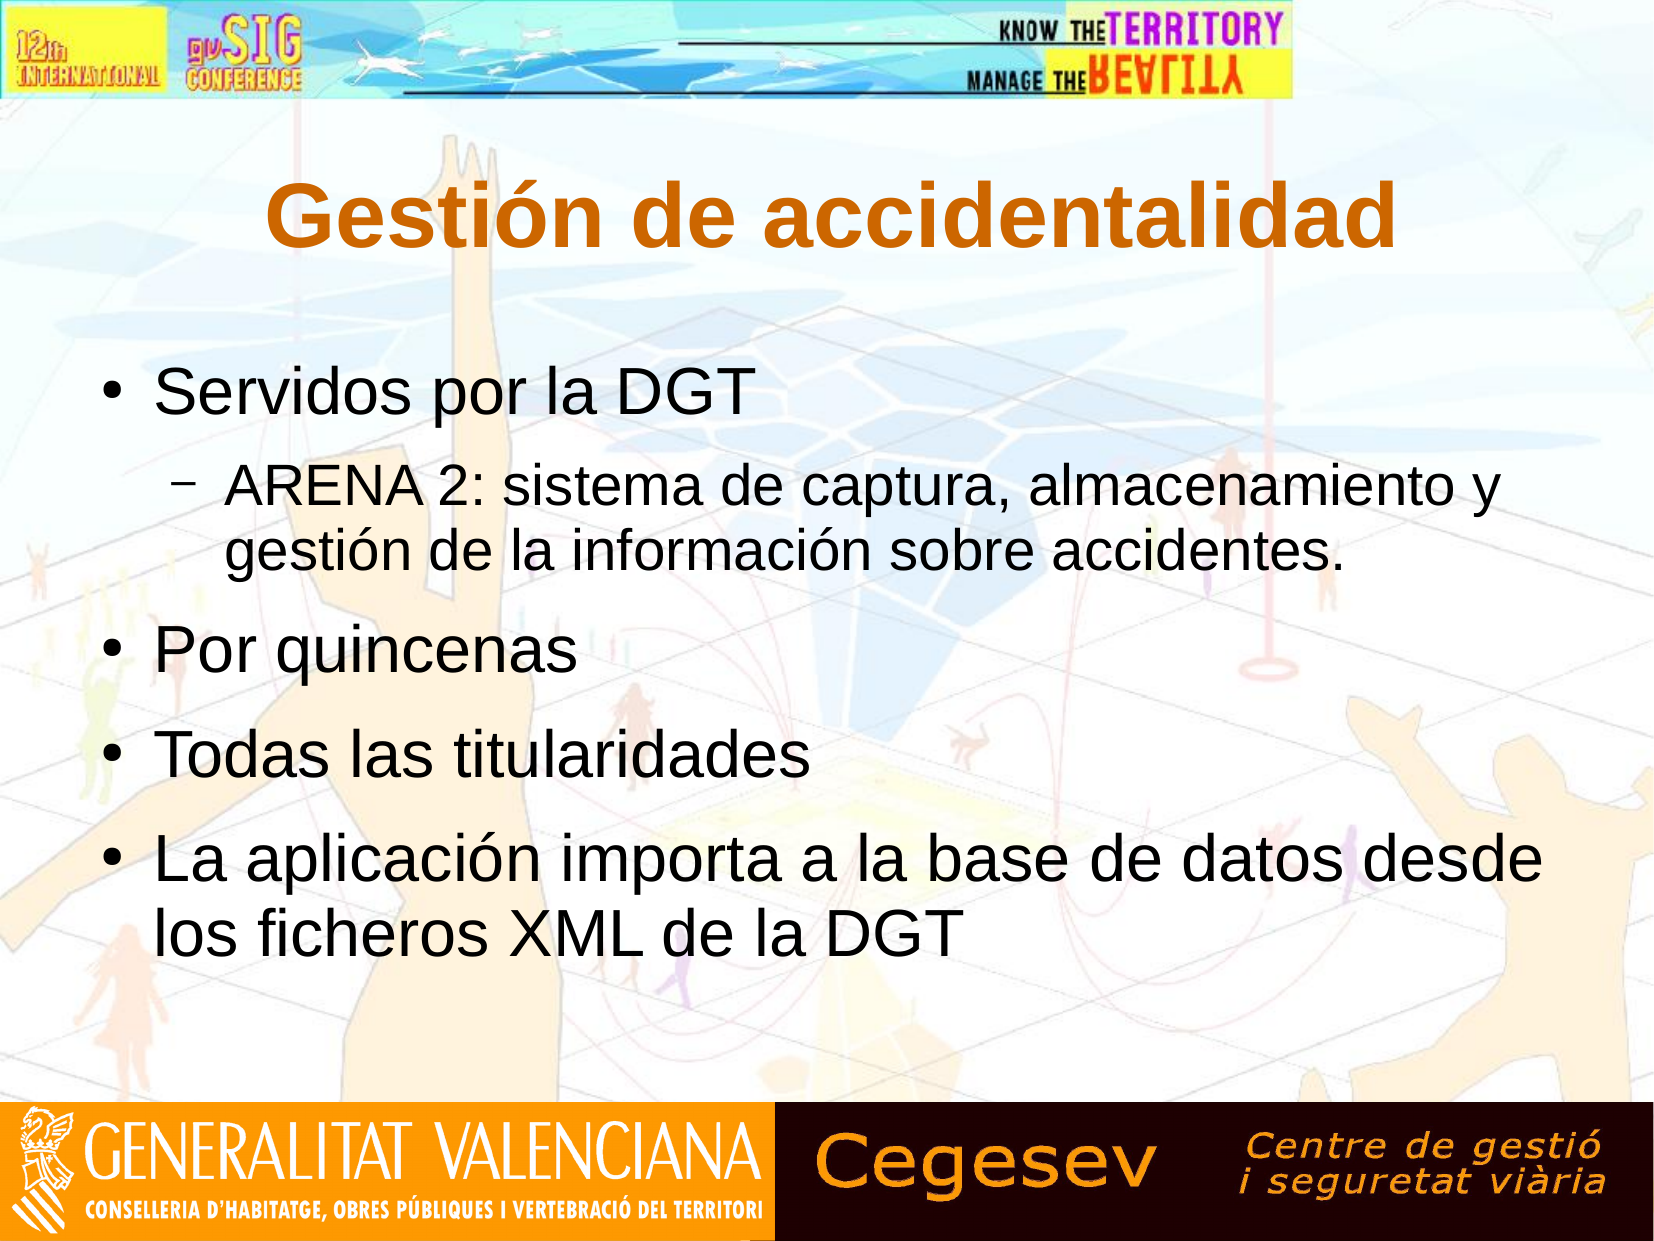

Gestión de accidentalidad
# Servidos por la DGT
ARENA 2: sistema de captura, almacenamiento y gestión de la información sobre accidentes.
Por quincenas
Todas las titularidades
La aplicación importa a la base de datos desde los ficheros XML de la DGT